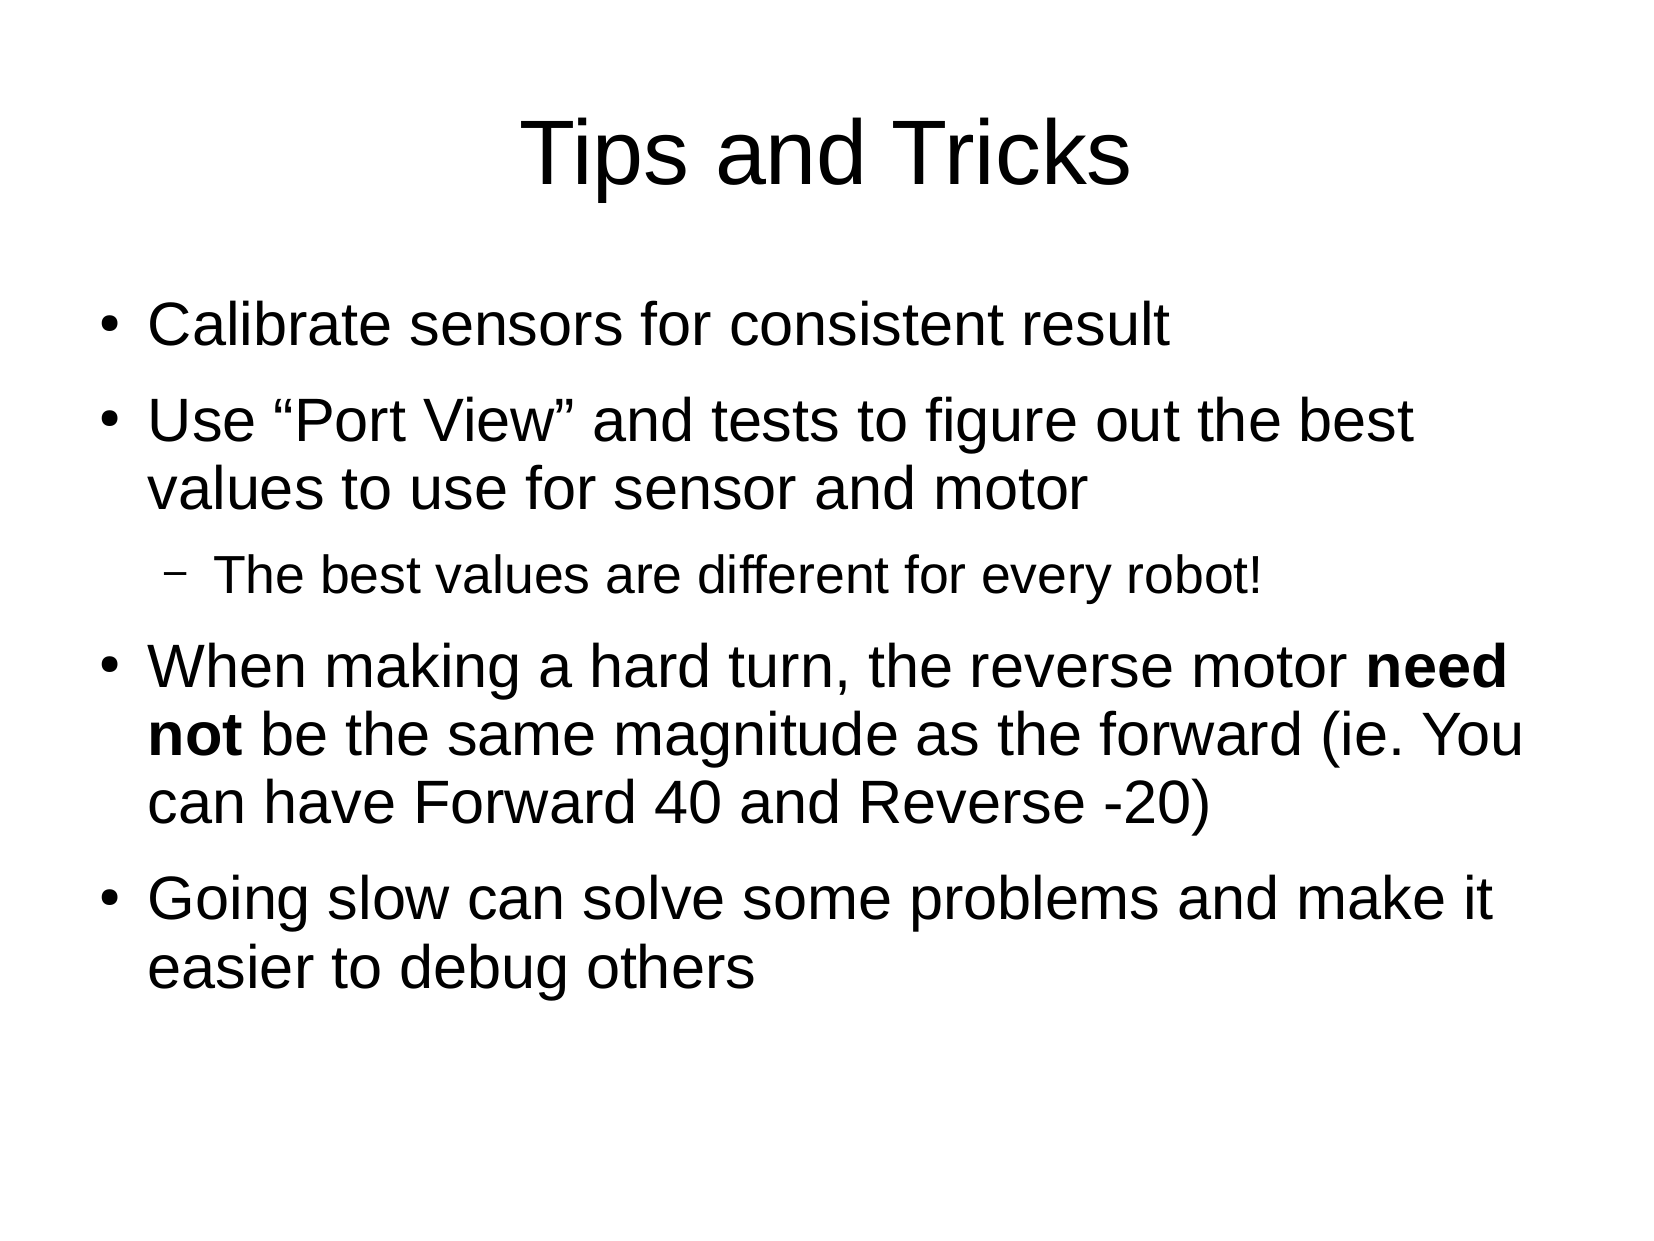

# Tips and Tricks
Calibrate sensors for consistent result
Use “Port View” and tests to figure out the best values to use for sensor and motor
The best values are different for every robot!
When making a hard turn, the reverse motor need not be the same magnitude as the forward (ie. You can have Forward 40 and Reverse -20)
Going slow can solve some problems and make it easier to debug others